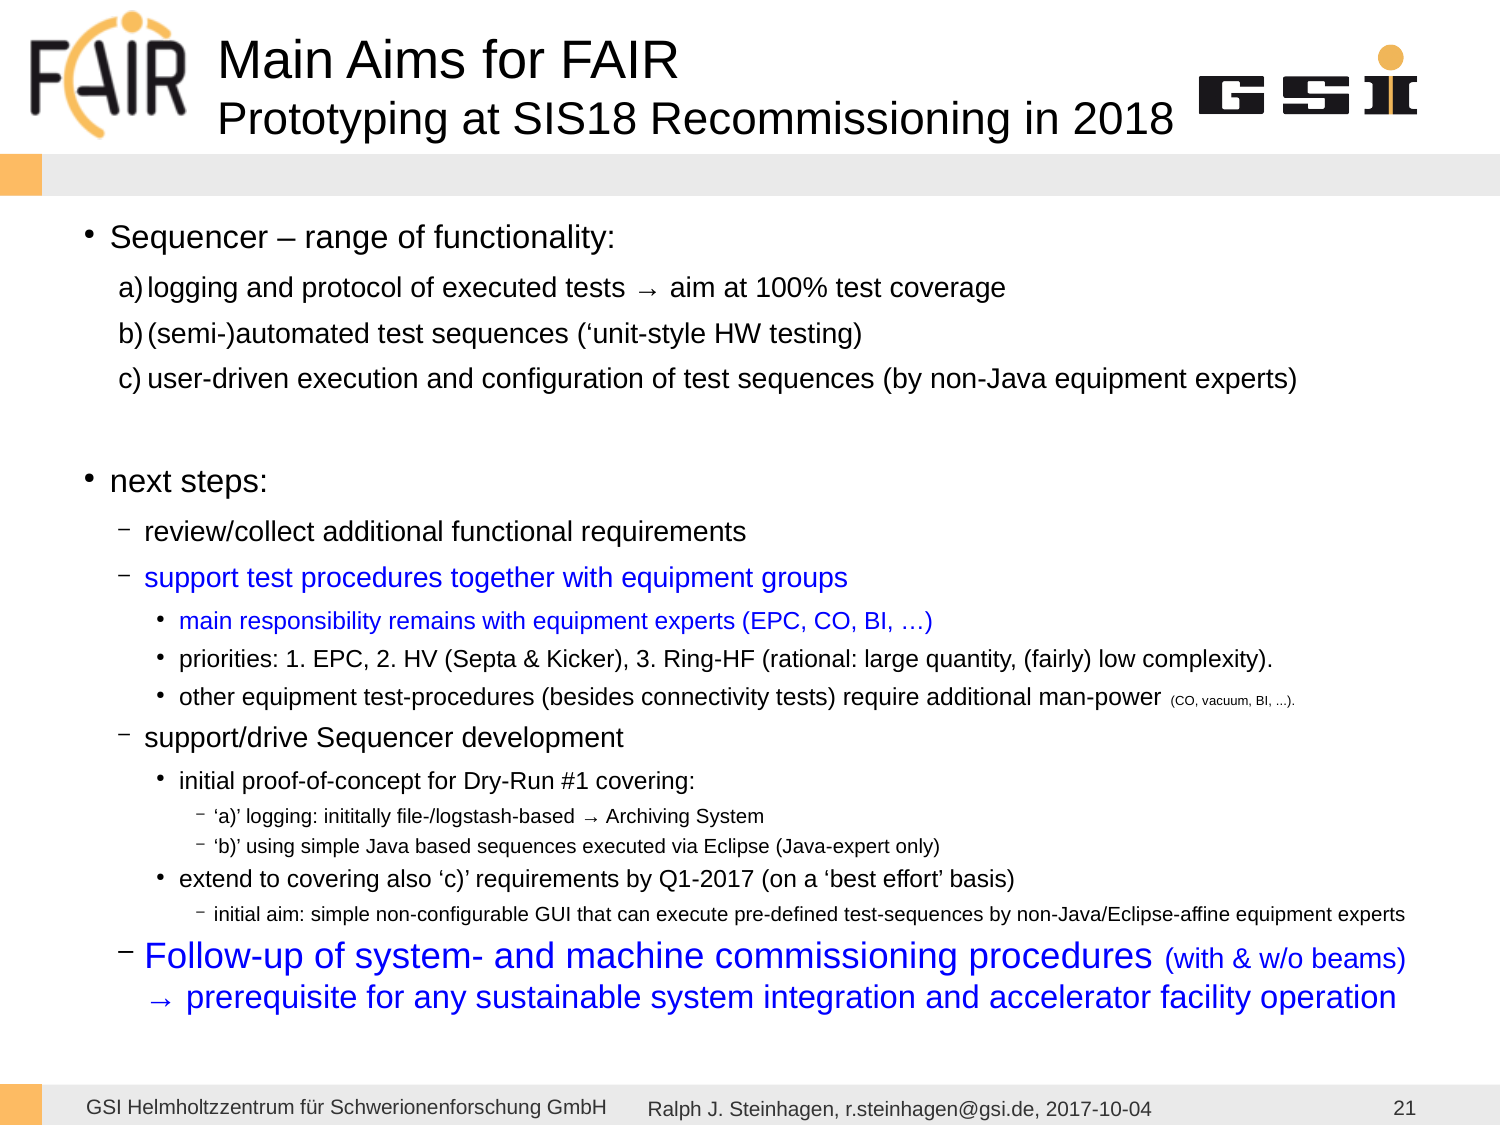

# Main Aims for FAIR Prototyping at SIS18 Recommissioning in 2018
Sequencer – range of functionality:
logging and protocol of executed tests → aim at 100% test coverage
(semi-)automated test sequences (‘unit-style HW testing)
user-driven execution and configuration of test sequences (by non-Java equipment experts)
next steps:
review/collect additional functional requirements
support test procedures together with equipment groups
main responsibility remains with equipment experts (EPC, CO, BI, …)
priorities: 1. EPC, 2. HV (Septa & Kicker), 3. Ring-HF (rational: large quantity, (fairly) low complexity).
other equipment test-procedures (besides connectivity tests) require additional man-power (CO, vacuum, BI, ...).
support/drive Sequencer development
initial proof-of-concept for Dry-Run #1 covering:
‘a)’ logging: inititally file-/logstash-based → Archiving System
‘b)’ using simple Java based sequences executed via Eclipse (Java-expert only)
extend to covering also ‘c)’ requirements by Q1-2017 (on a ‘best effort’ basis)
initial aim: simple non-configurable GUI that can execute pre-defined test-sequences by non-Java/Eclipse-affine equipment experts
Follow-up of system- and machine commissioning procedures (with & w/o beams) → prerequisite for any sustainable system integration and accelerator facility operation